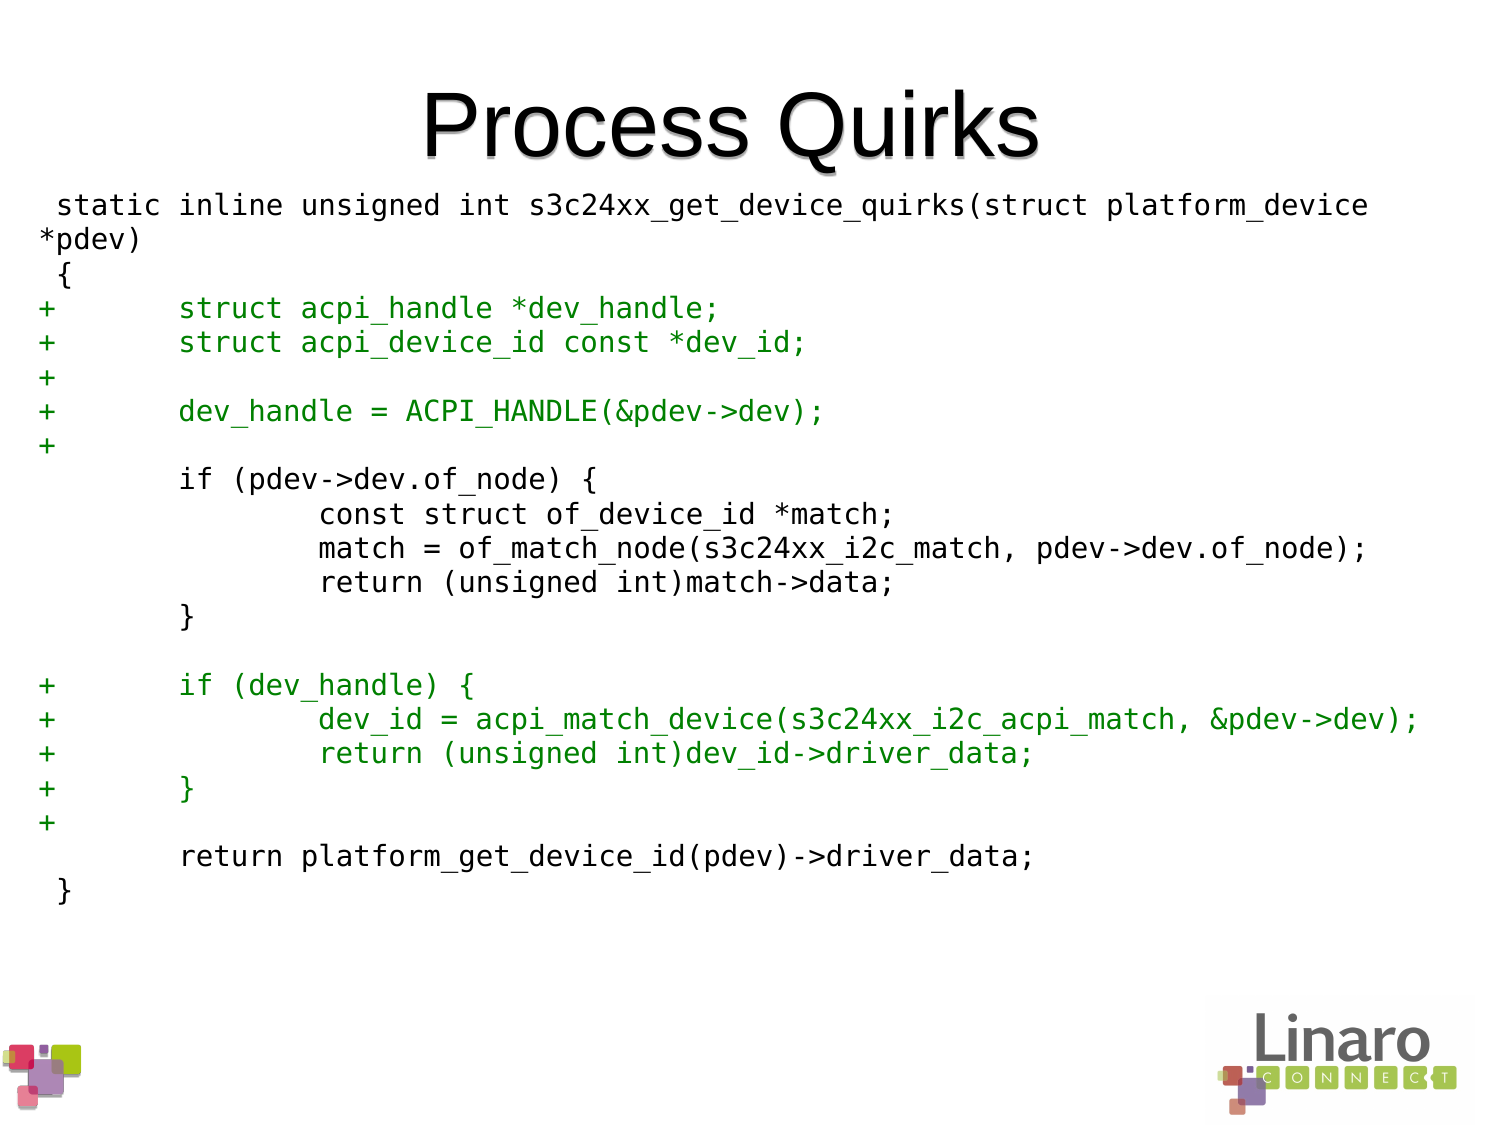

# Process Quirks
 static inline unsigned int s3c24xx_get_device_quirks(struct platform_device *pdev)
 {
+ struct acpi_handle *dev_handle;
+ struct acpi_device_id const *dev_id;
+
+ dev_handle = ACPI_HANDLE(&pdev->dev);
+
 if (pdev->dev.of_node) {
 const struct of_device_id *match;
 match = of_match_node(s3c24xx_i2c_match, pdev->dev.of_node);
 return (unsigned int)match->data;
 }
+ if (dev_handle) {
+ dev_id = acpi_match_device(s3c24xx_i2c_acpi_match, &pdev->dev);
+ return (unsigned int)dev_id->driver_data;
+ }
+
 return platform_get_device_id(pdev)->driver_data;
 }